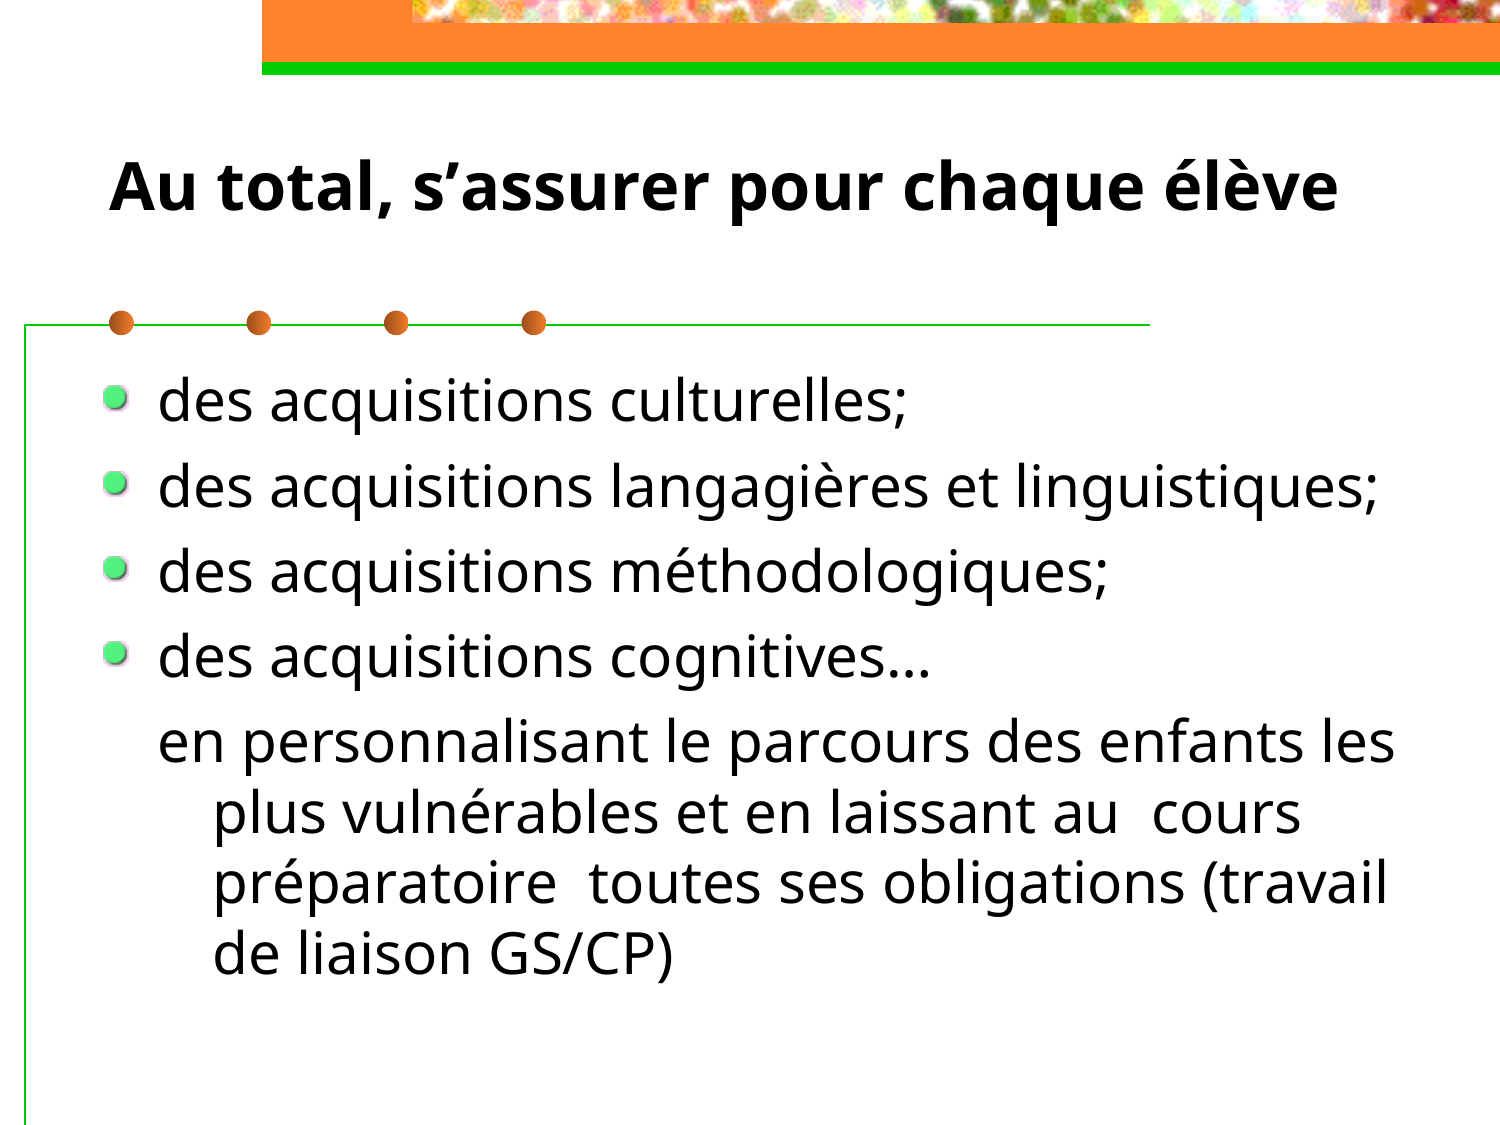

# Au total, s’assurer pour chaque élève
des acquisitions culturelles;
des acquisitions langagières et linguistiques;
des acquisitions méthodologiques;
des acquisitions cognitives…
en personnalisant le parcours des enfants les plus vulnérables et en laissant au cours préparatoire toutes ses obligations (travail de liaison GS/CP)